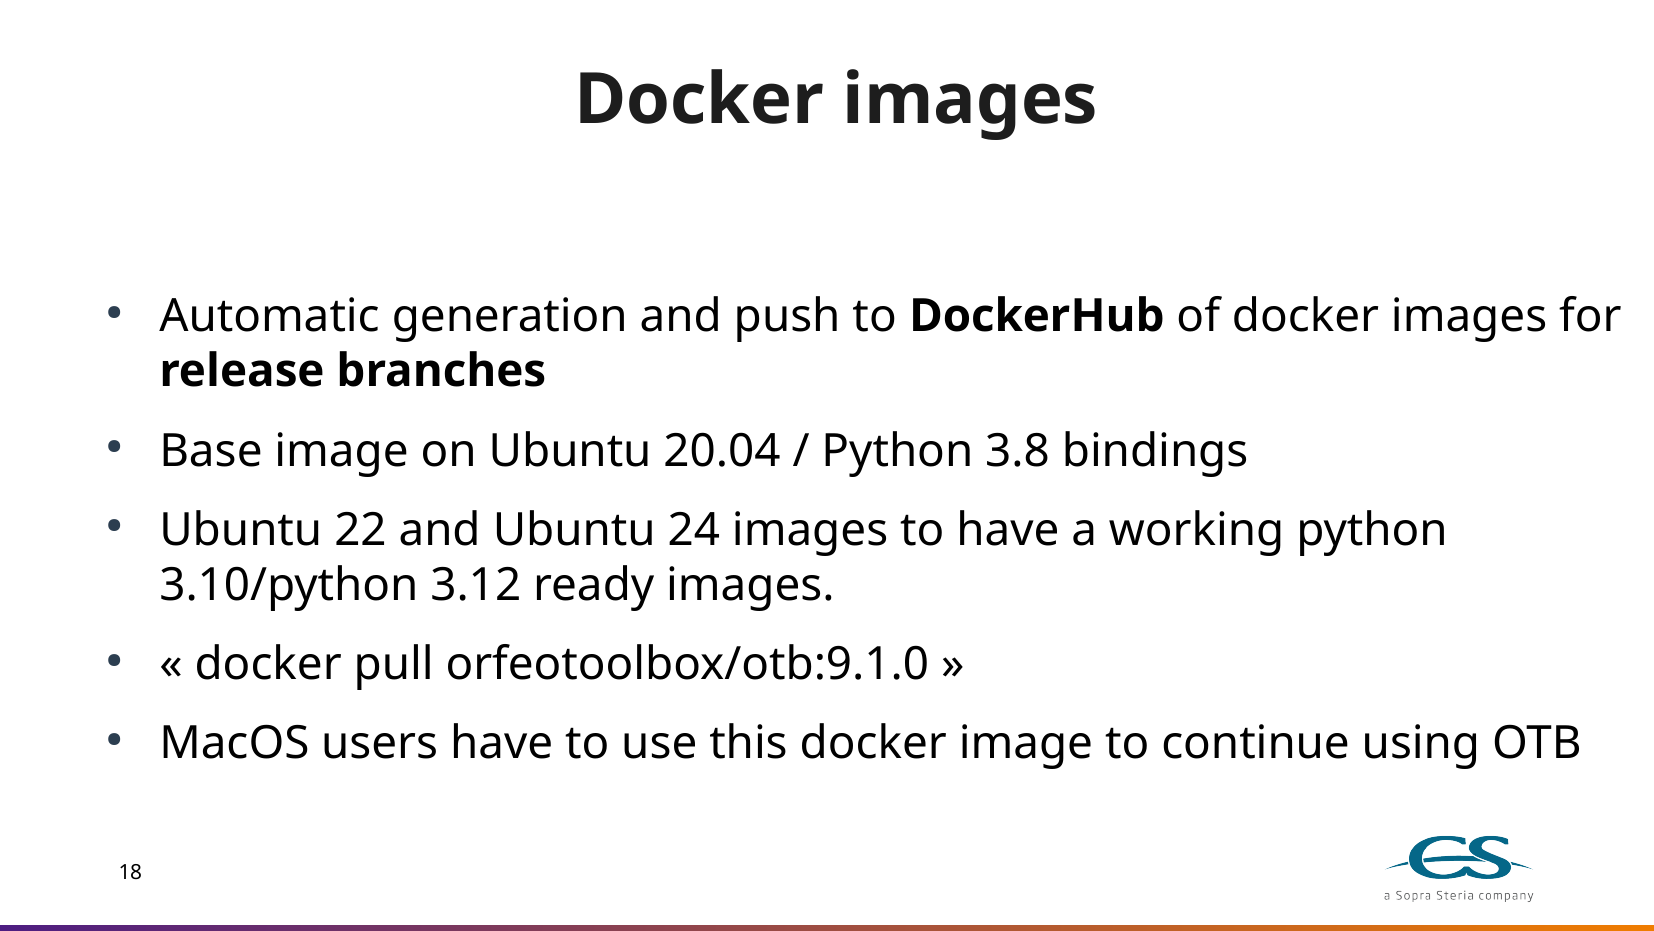

# Docker images
Automatic generation and push to DockerHub of docker images for release branches
Base image on Ubuntu 20.04 / Python 3.8 bindings
Ubuntu 22 and Ubuntu 24 images to have a working python 3.10/python 3.12 ready images.
« docker pull orfeotoolbox/otb:9.1.0 »
MacOS users have to use this docker image to continue using OTB